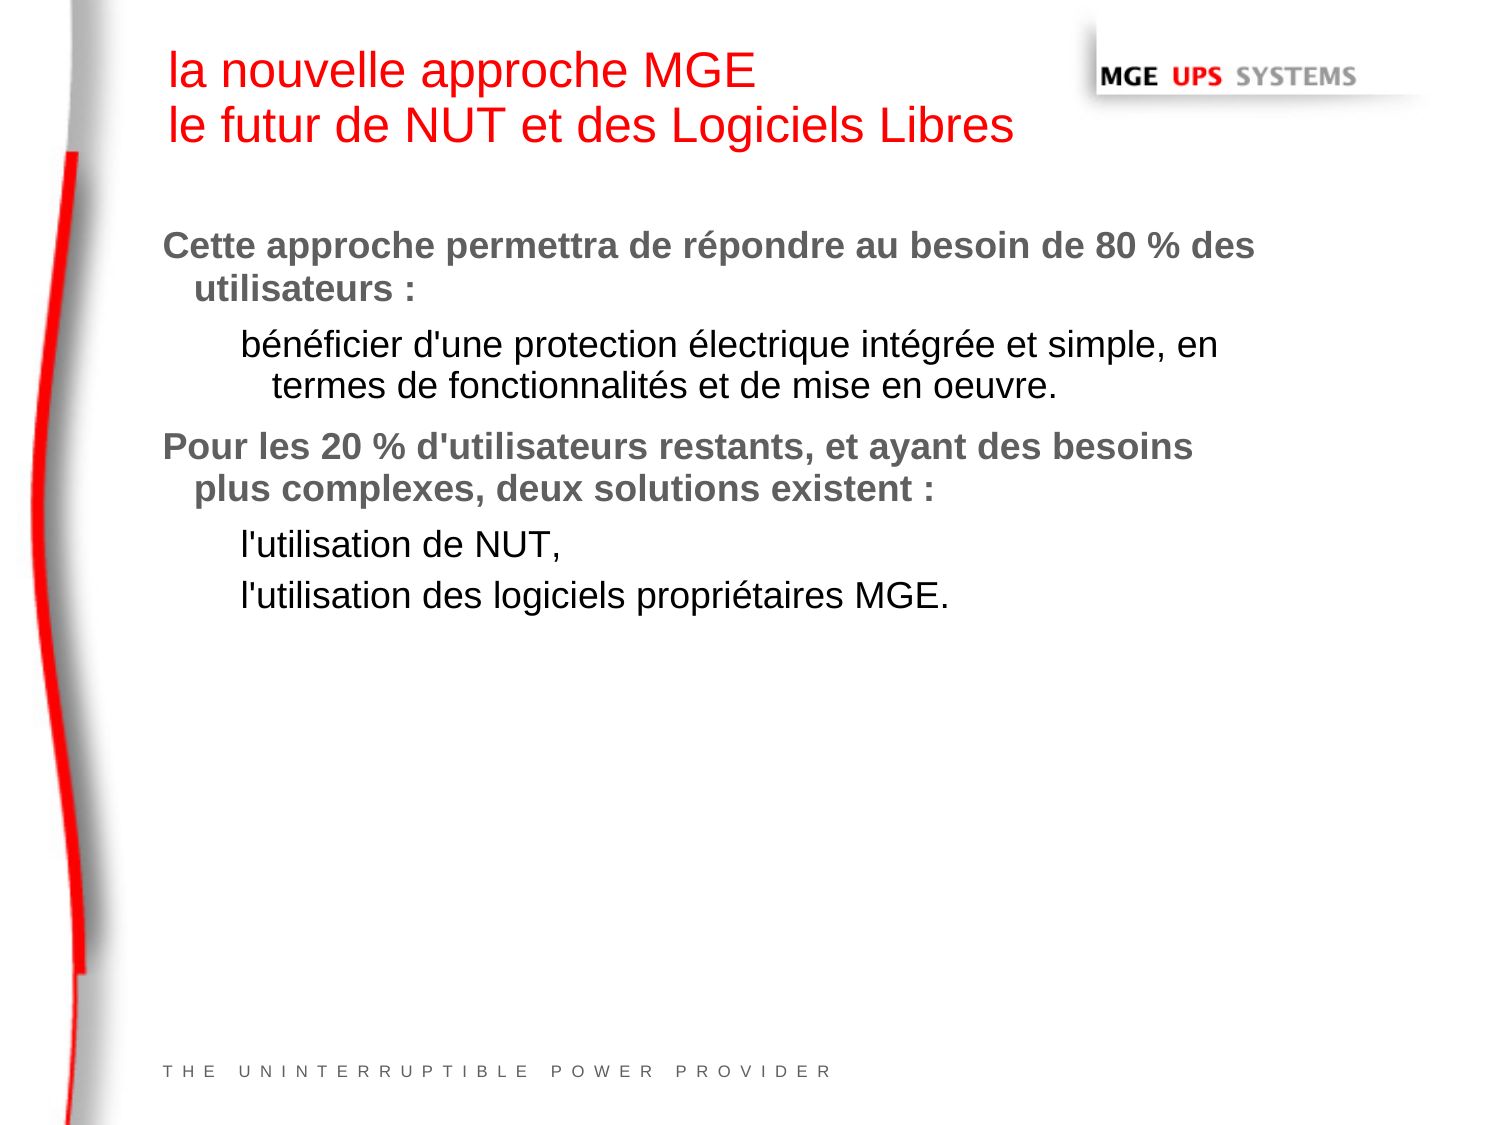

# la nouvelle approche MGE le futur de NUT et des Logiciels Libres
Cette approche permettra de répondre au besoin de 80 % des utilisateurs :
bénéficier d'une protection électrique intégrée et simple, en termes de fonctionnalités et de mise en oeuvre.
Pour les 20 % d'utilisateurs restants, et ayant des besoins plus complexes, deux solutions existent :
l'utilisation de NUT,
l'utilisation des logiciels propriétaires MGE.